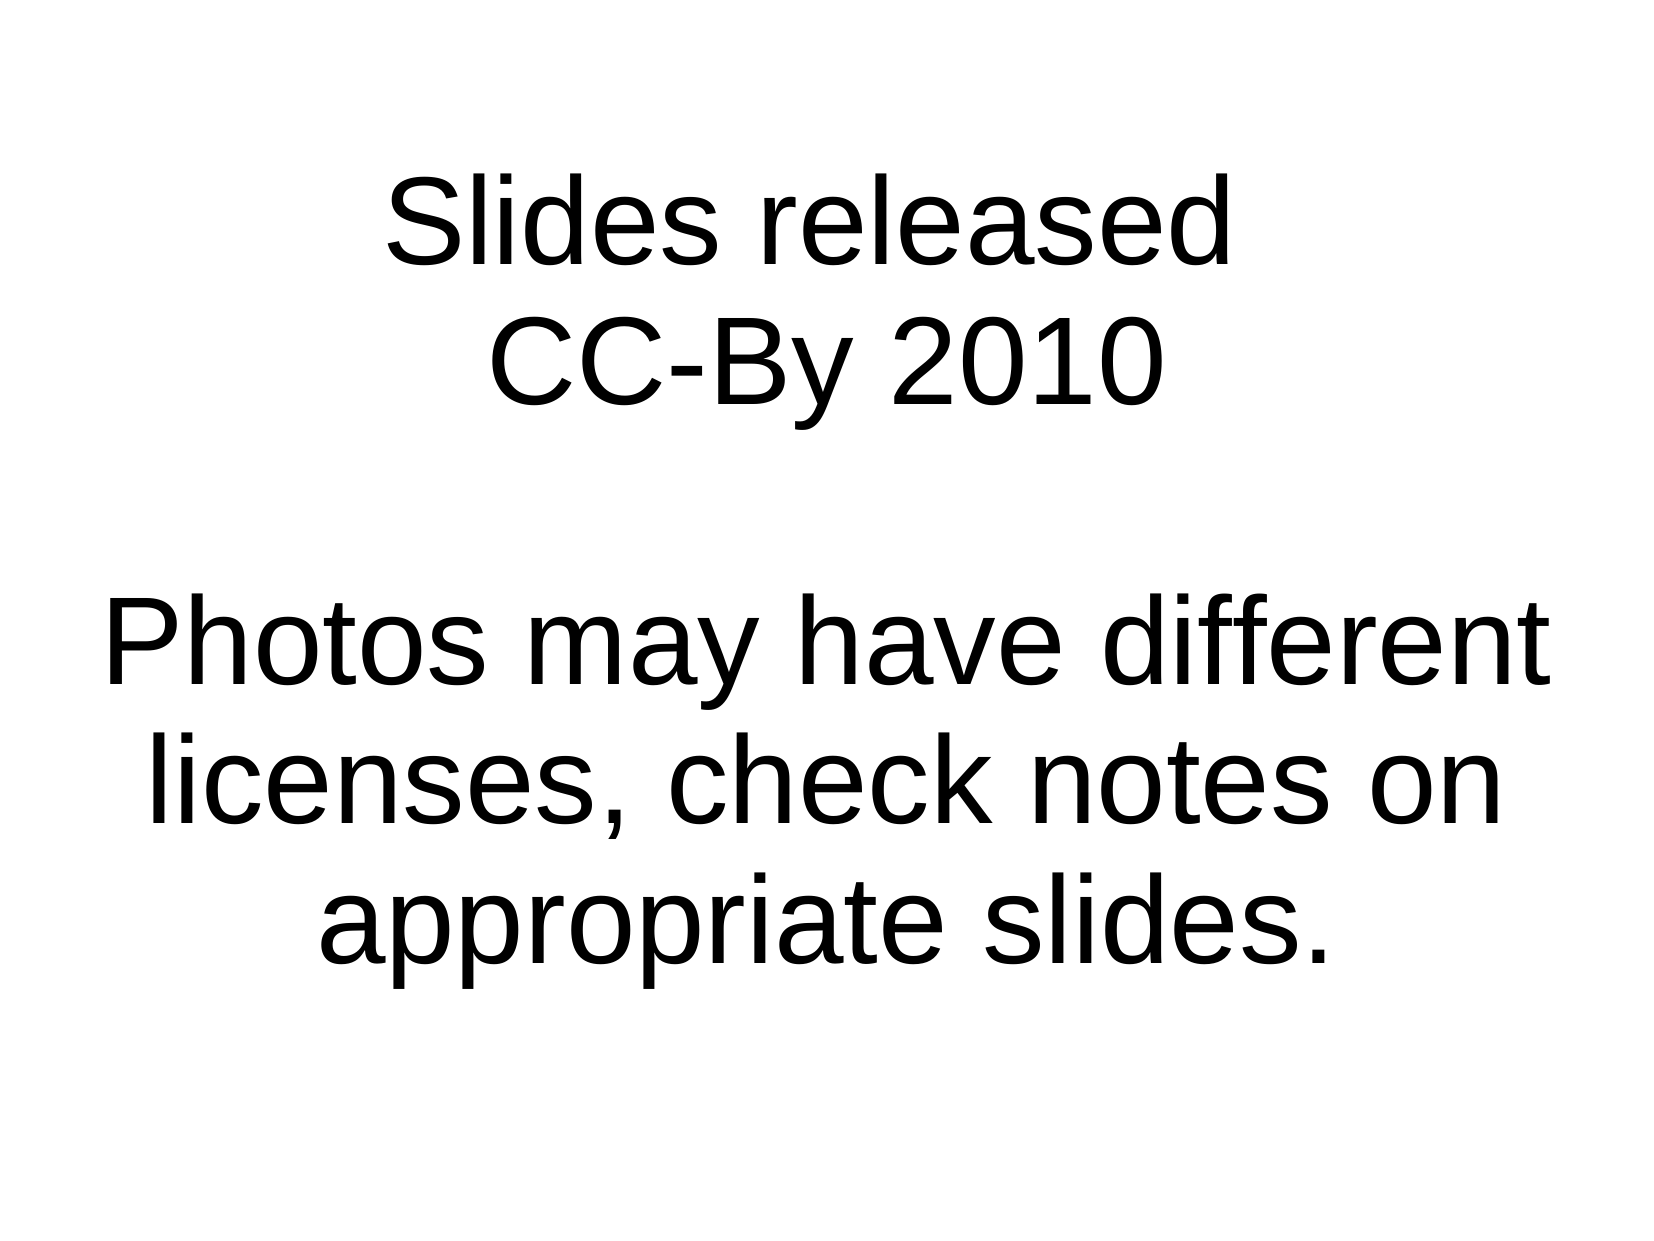

# Slides released CC-By 2010 Photos may have different licenses, check notes on appropriate slides.